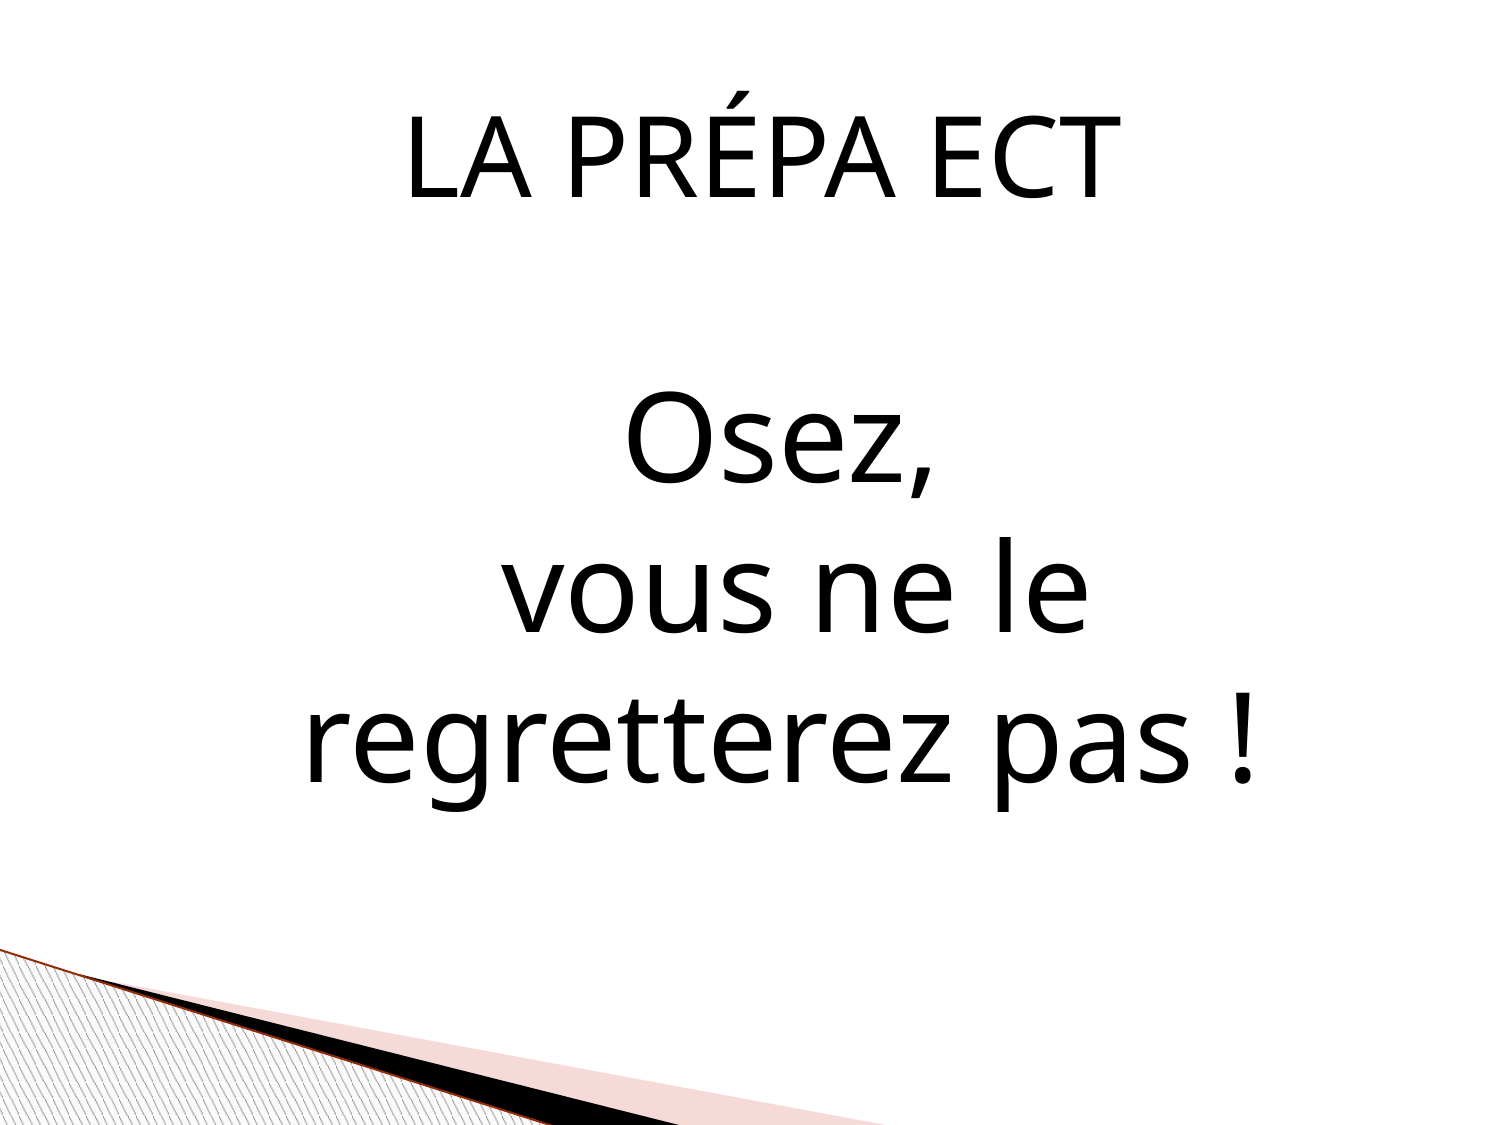

LA PRÉPA ECT
Osez,
vous ne le regretterez pas !